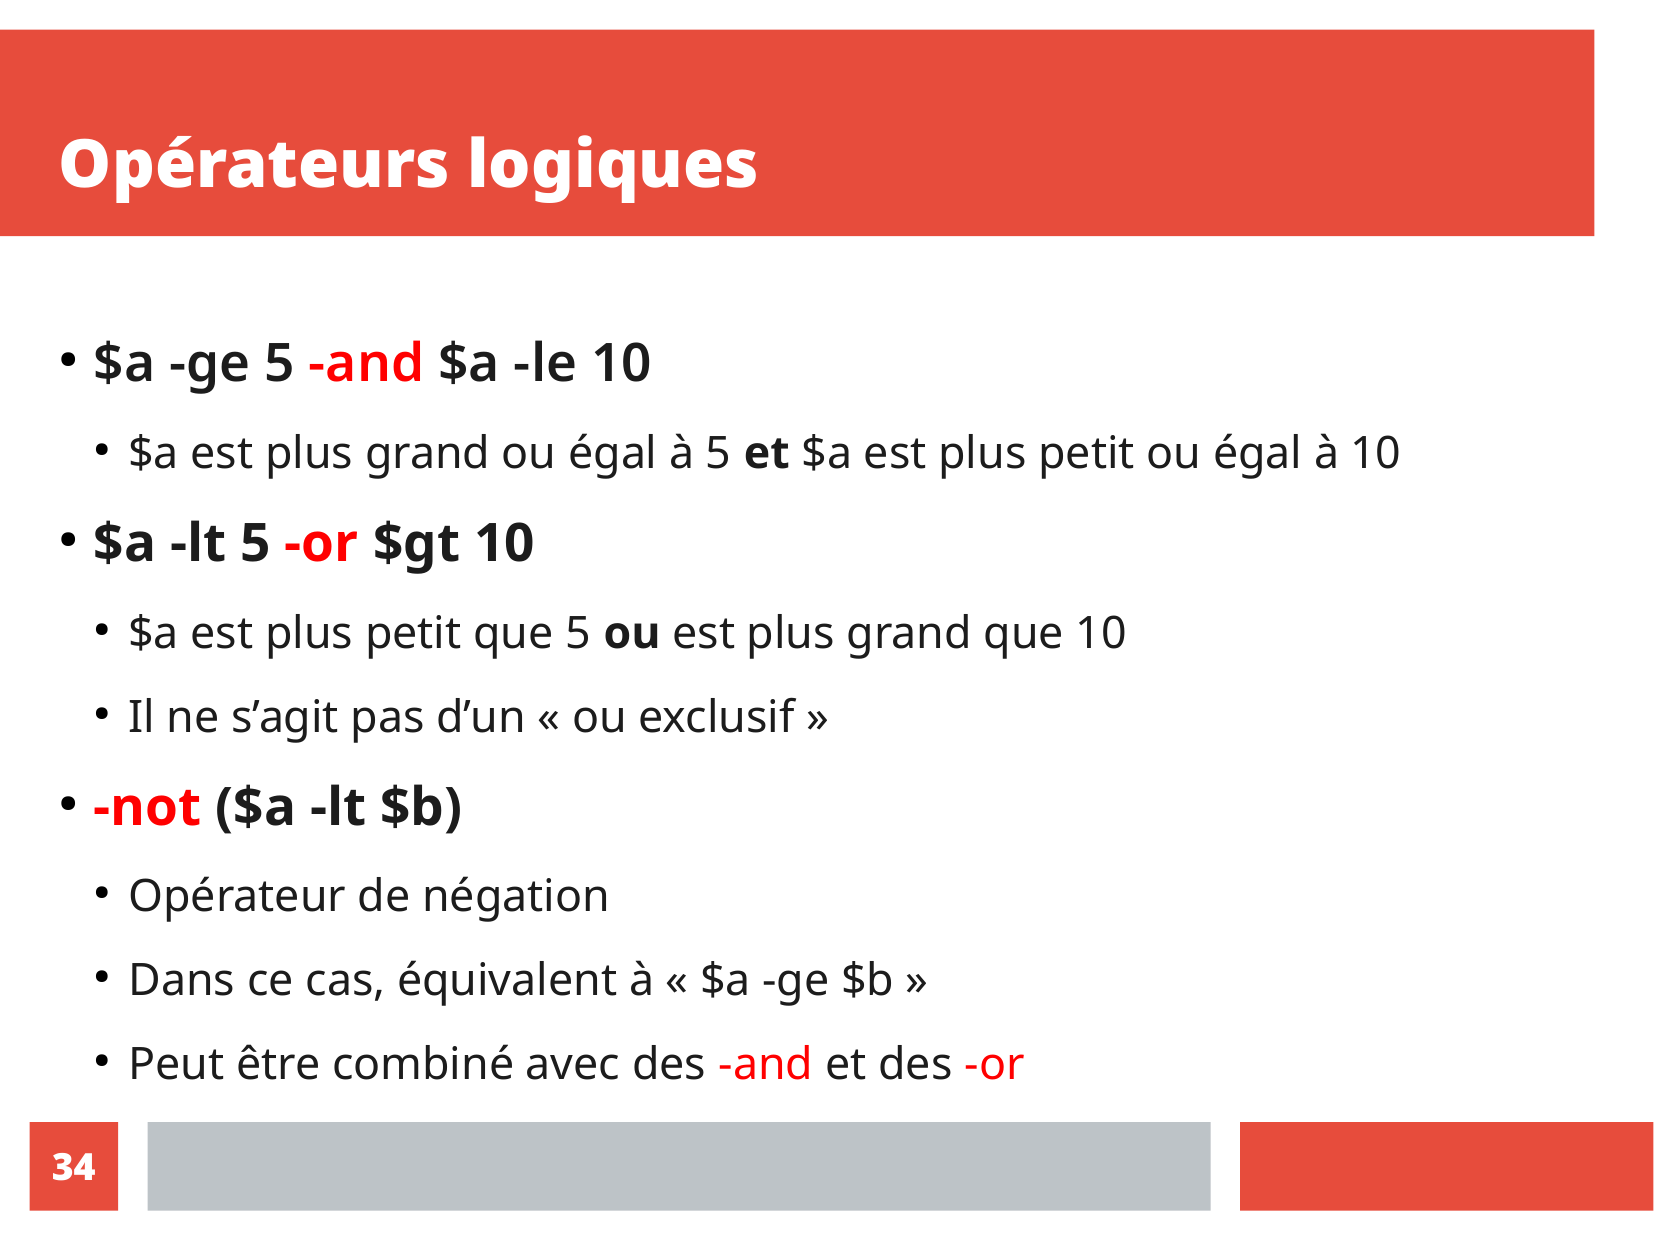

# Opérateurs logiques
$a -ge 5 -and $a -le 10
$a est plus grand ou égal à 5 et $a est plus petit ou égal à 10
$a -lt 5 -or $gt 10
$a est plus petit que 5 ou est plus grand que 10
Il ne s’agit pas d’un « ou exclusif »
-not ($a -lt $b)
Opérateur de négation
Dans ce cas, équivalent à « $a -ge $b »
Peut être combiné avec des -and et des -or
34